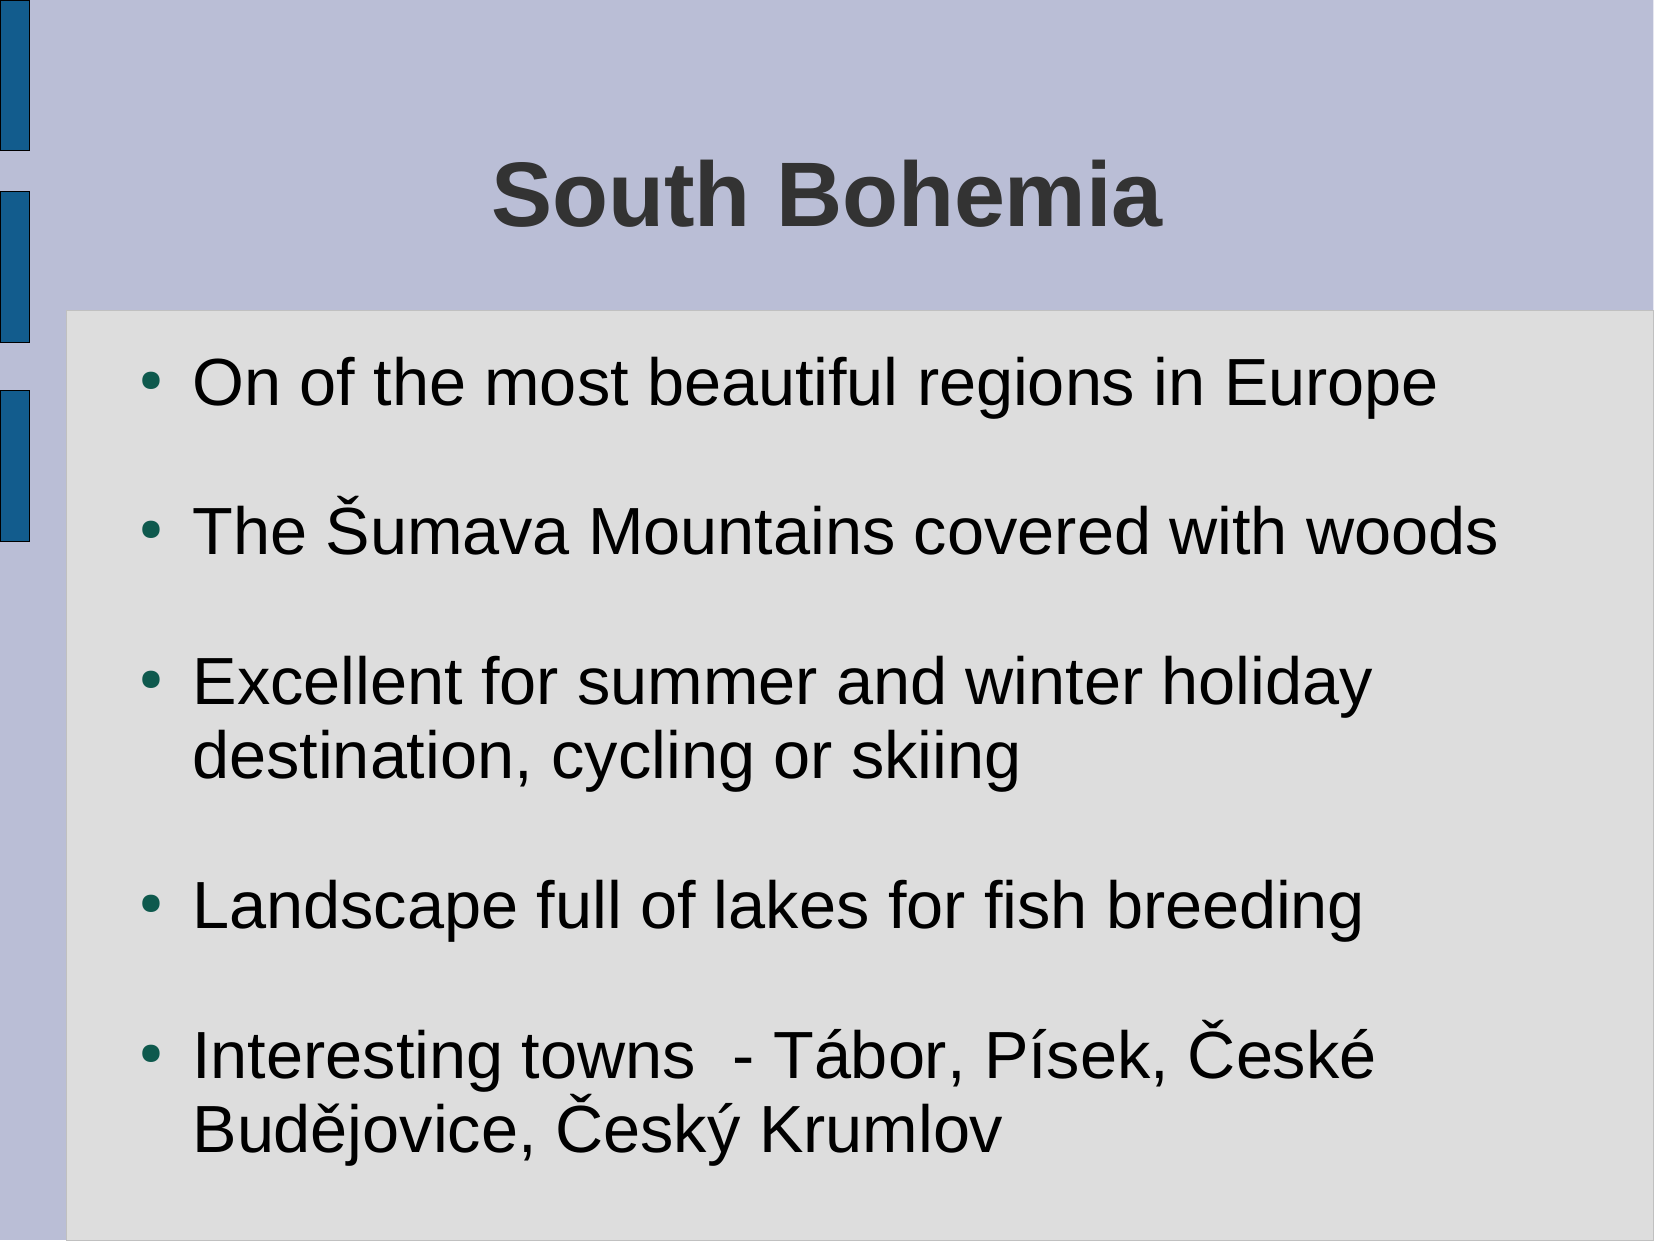

# South Bohemia
On of the most beautiful regions in Europe
The Šumava Mountains covered with woods
Excellent for summer and winter holiday destination, cycling or skiing
Landscape full of lakes for fish breeding
Interesting towns - Tábor, Písek, České Budějovice, Český Krumlov